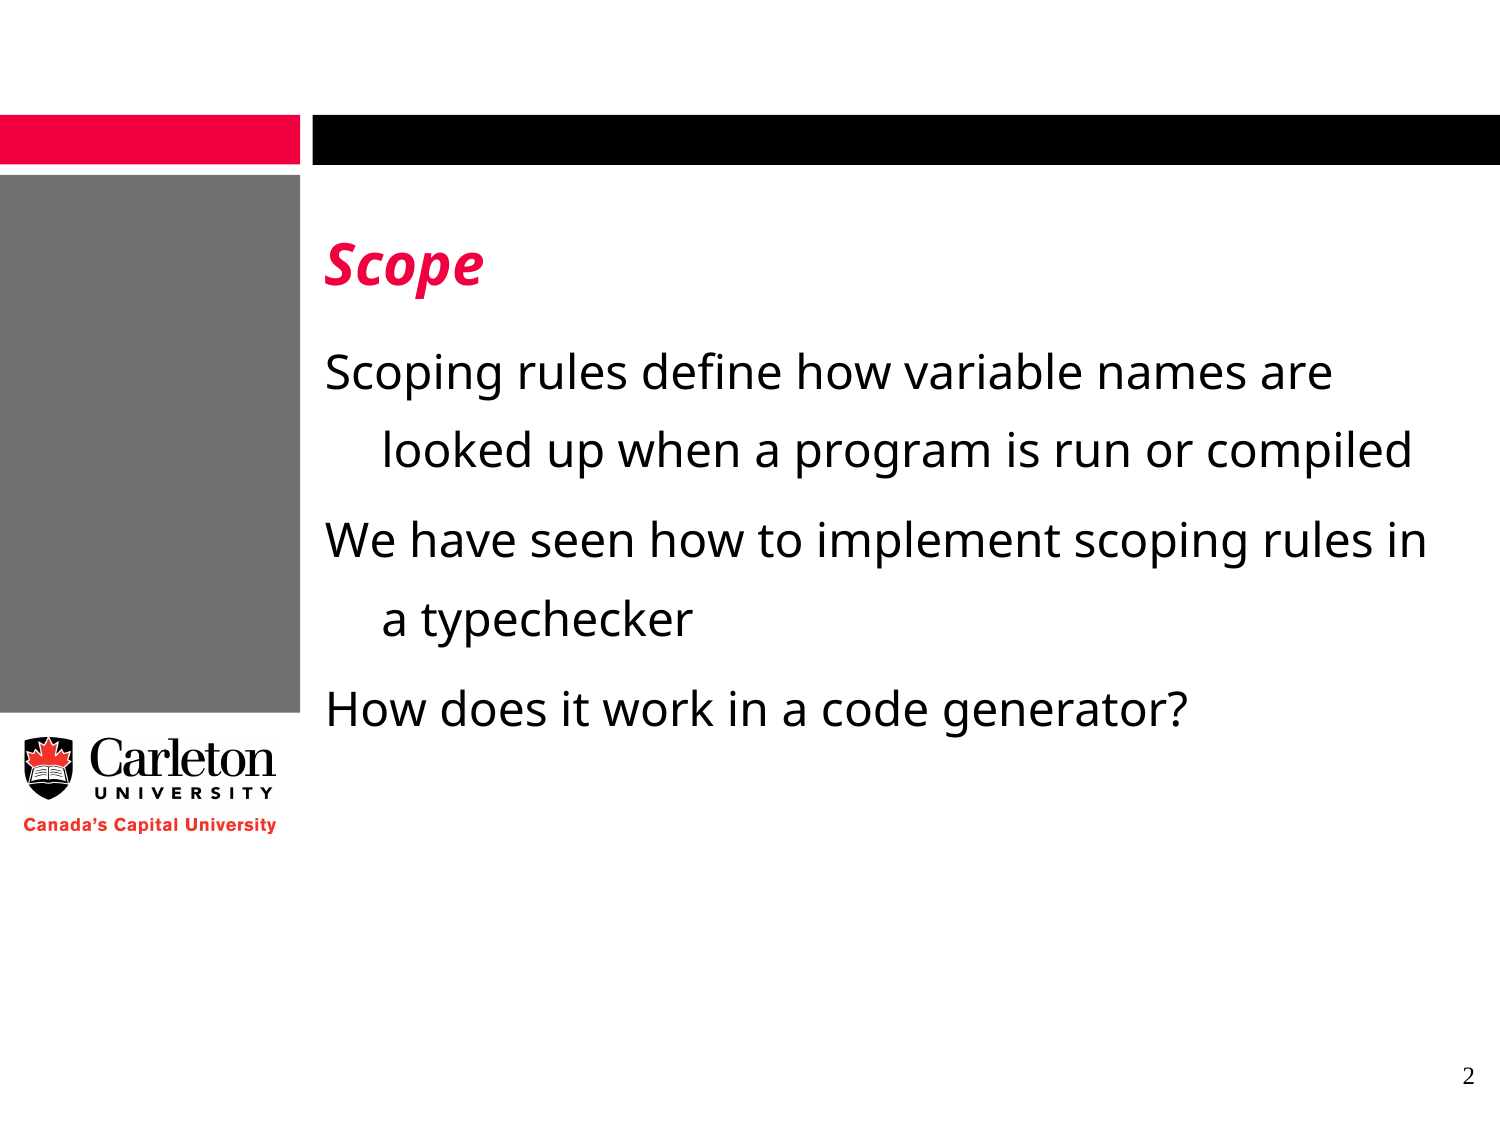

# Scope
Scoping rules define how variable names are looked up when a program is run or compiled
We have seen how to implement scoping rules in a typechecker
How does it work in a code generator?
2